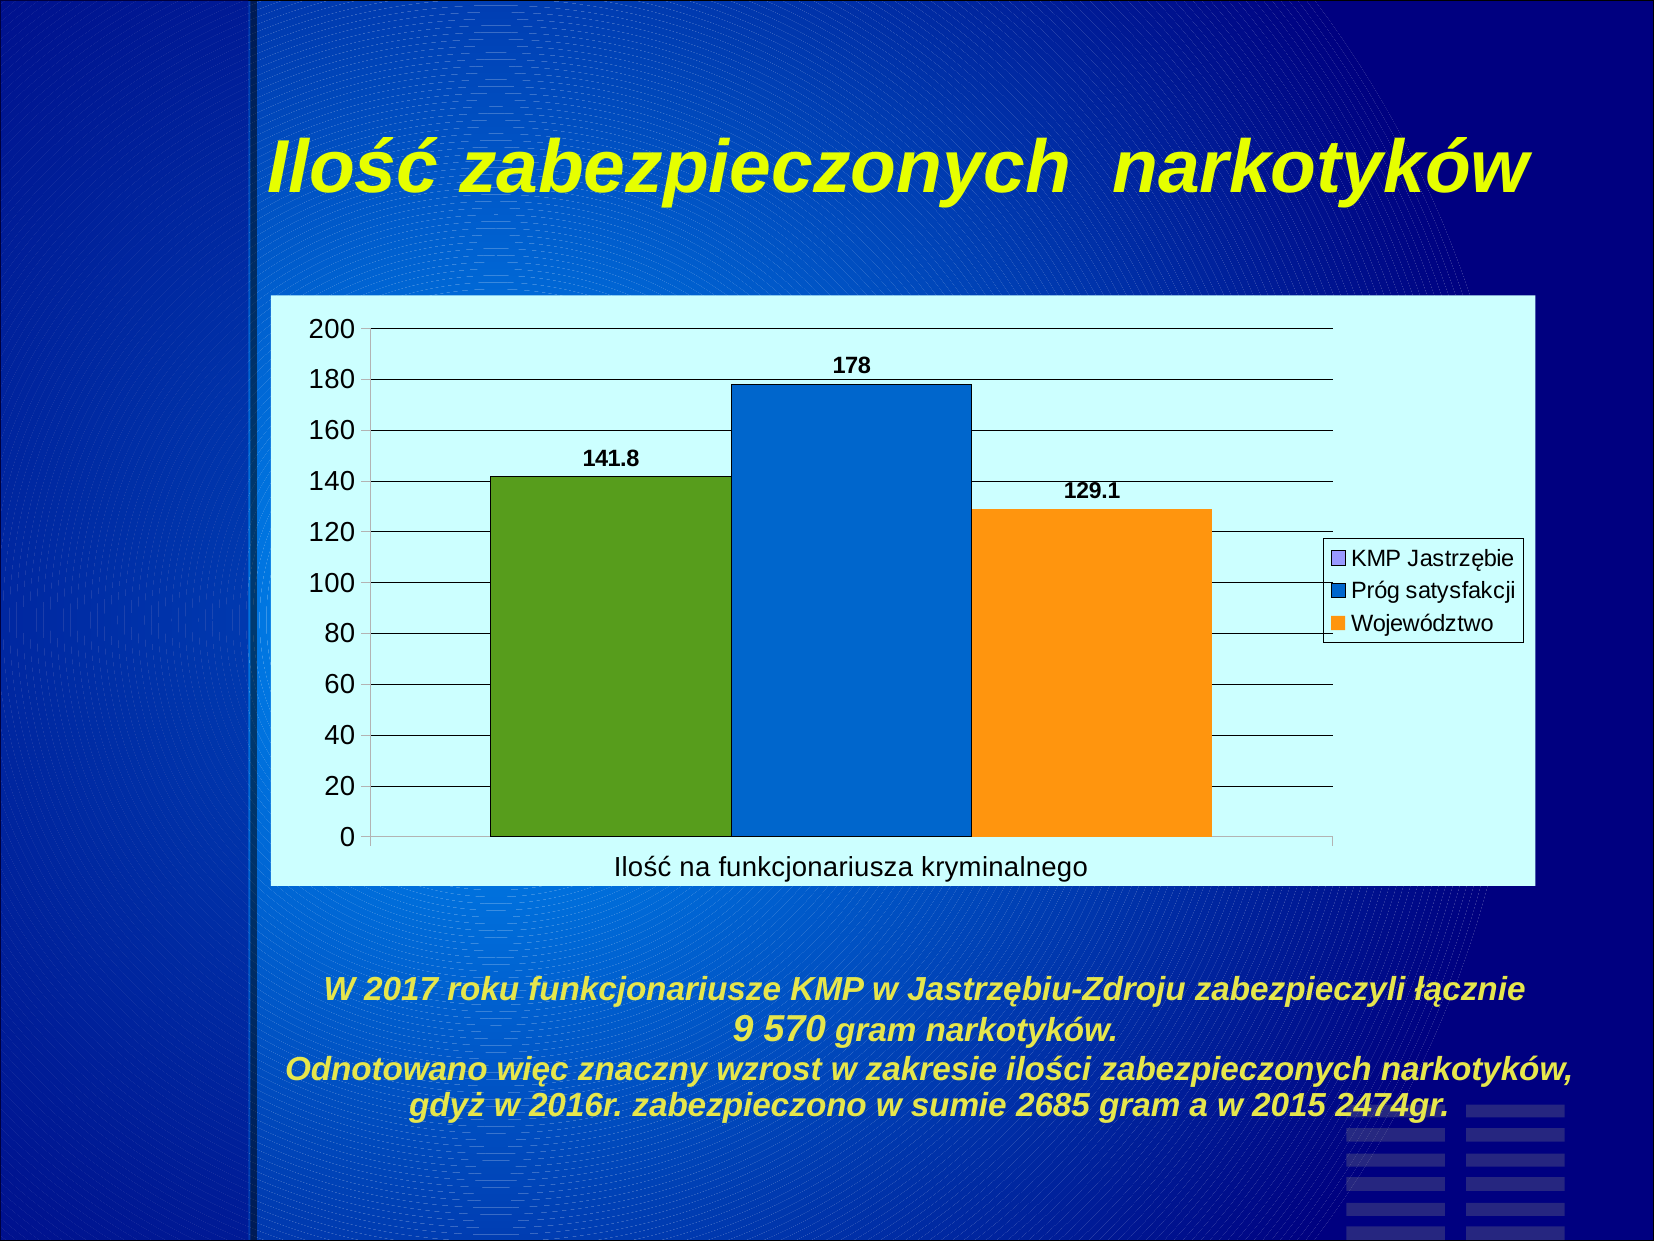

# Ilość zabezpieczonych narkotyków
### Chart
| Category | KMP Jastrzębie | Próg satysfakcji | Województwo |
|---|---|---|---|
| Ilość na funkcjonariusza kryminalnego | 141.8 | 178.0 | 129.1 |W 2017 roku funkcjonariusze KMP w Jastrzębiu-Zdroju zabezpieczyli łącznie
9 570 gram narkotyków.
Odnotowano więc znaczny wzrost w zakresie ilości zabezpieczonych narkotyków, gdyż w 2016r. zabezpieczono w sumie 2685 gram a w 2015 2474gr.